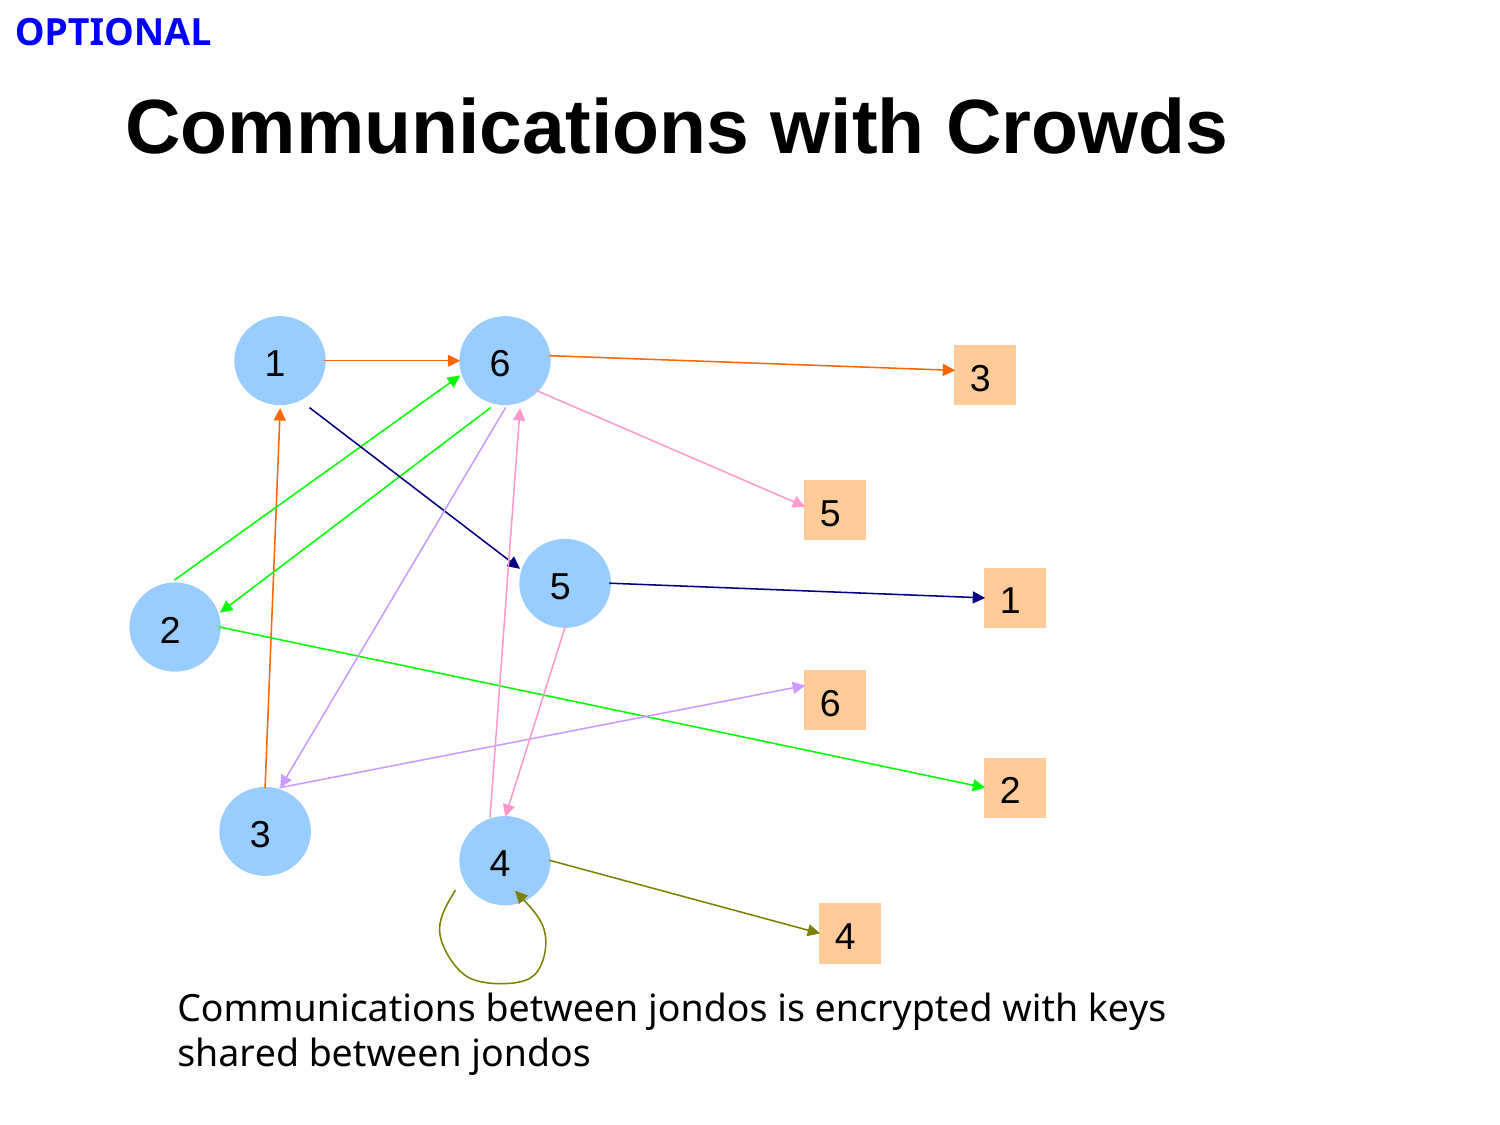

OPTIONAL
# Communications with Crowds
1
6
3
5
5
1
2
6
2
3
4
4
Communications between jondos is encrypted with keys shared between jondos